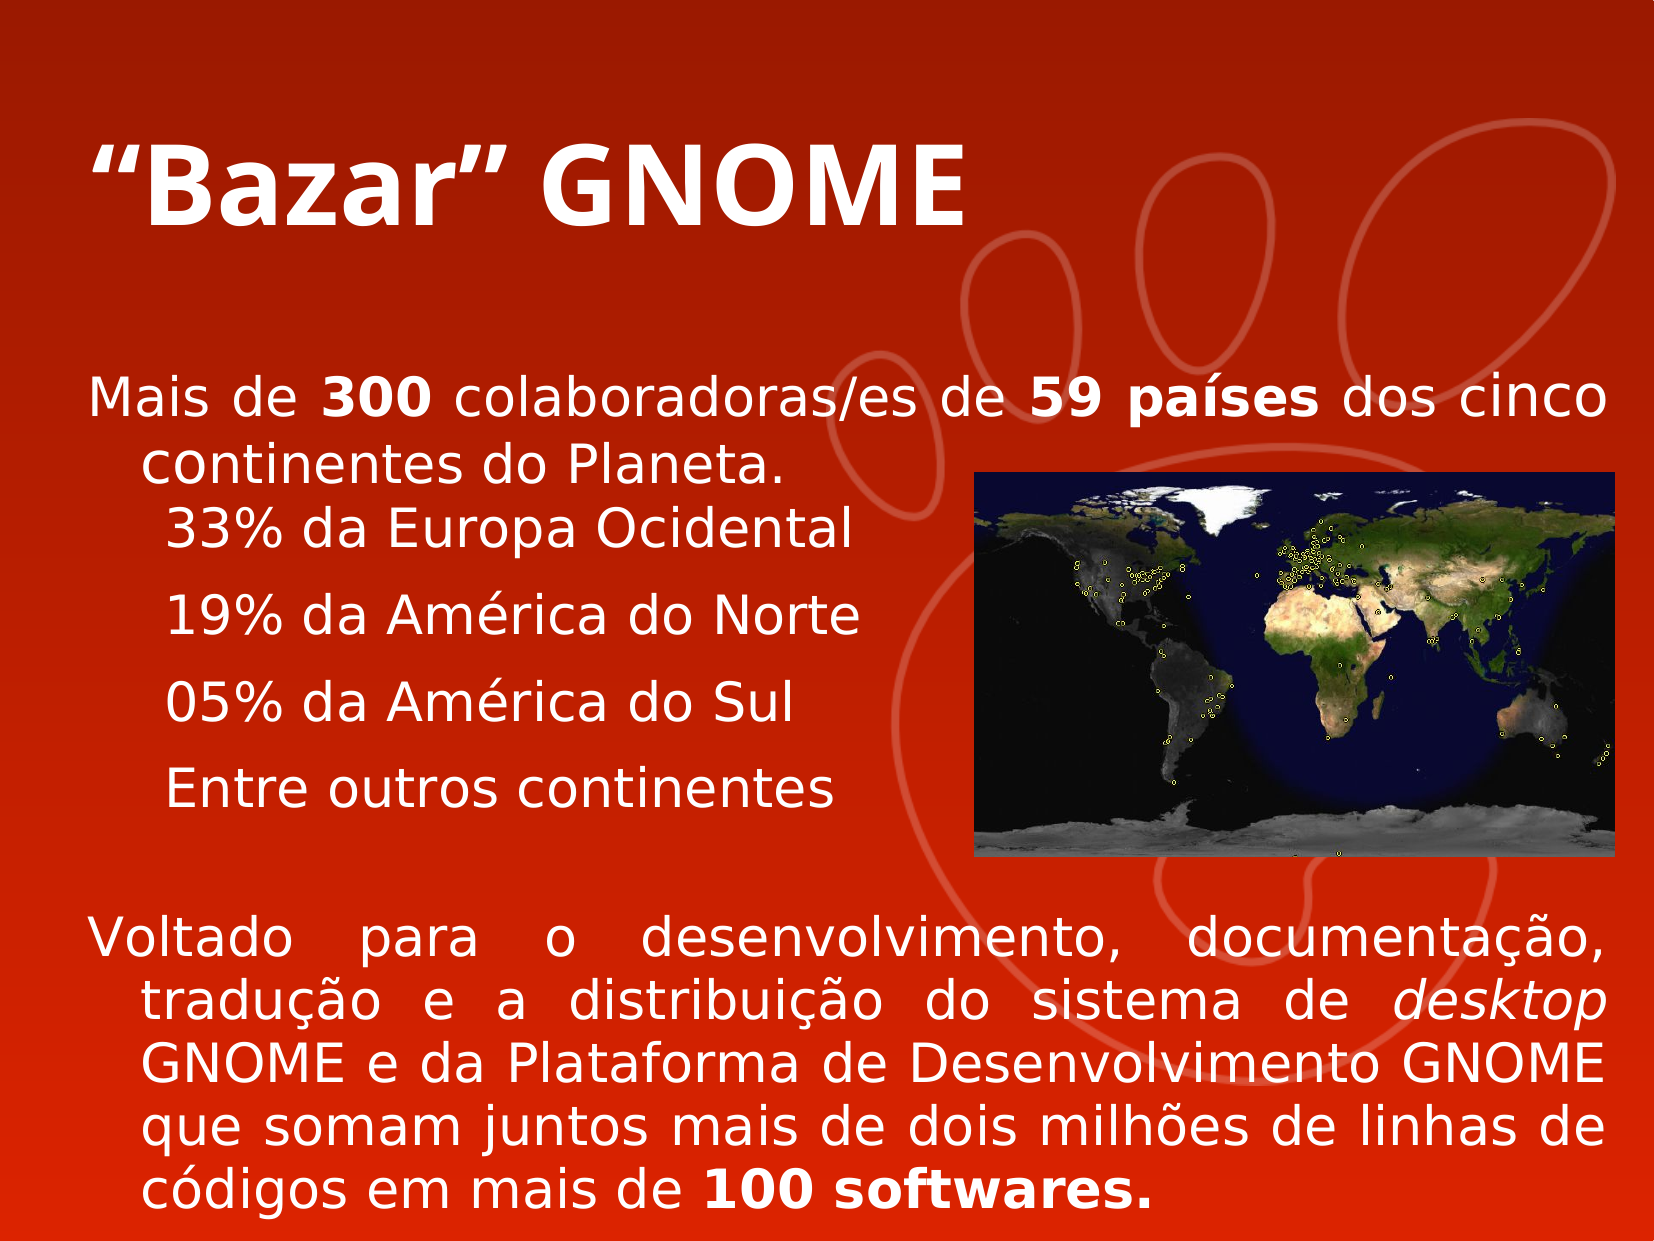

“Bazar” GNOME
# Mais de 300 colaboradoras/es de 59 países dos cinco continentes do Planeta.
33% da Europa Ocidental
19% da América do Norte
05% da América do Sul
Entre outros continentes
Voltado para o desenvolvimento, documentação, tradução e a distribuição do sistema de desktop GNOME e da Plataforma de Desenvolvimento GNOME que somam juntos mais de dois milhões de linhas de códigos em mais de 100 softwares.
Traduzidos para mais de 133 indiomas e dialetos de todo o mundo.